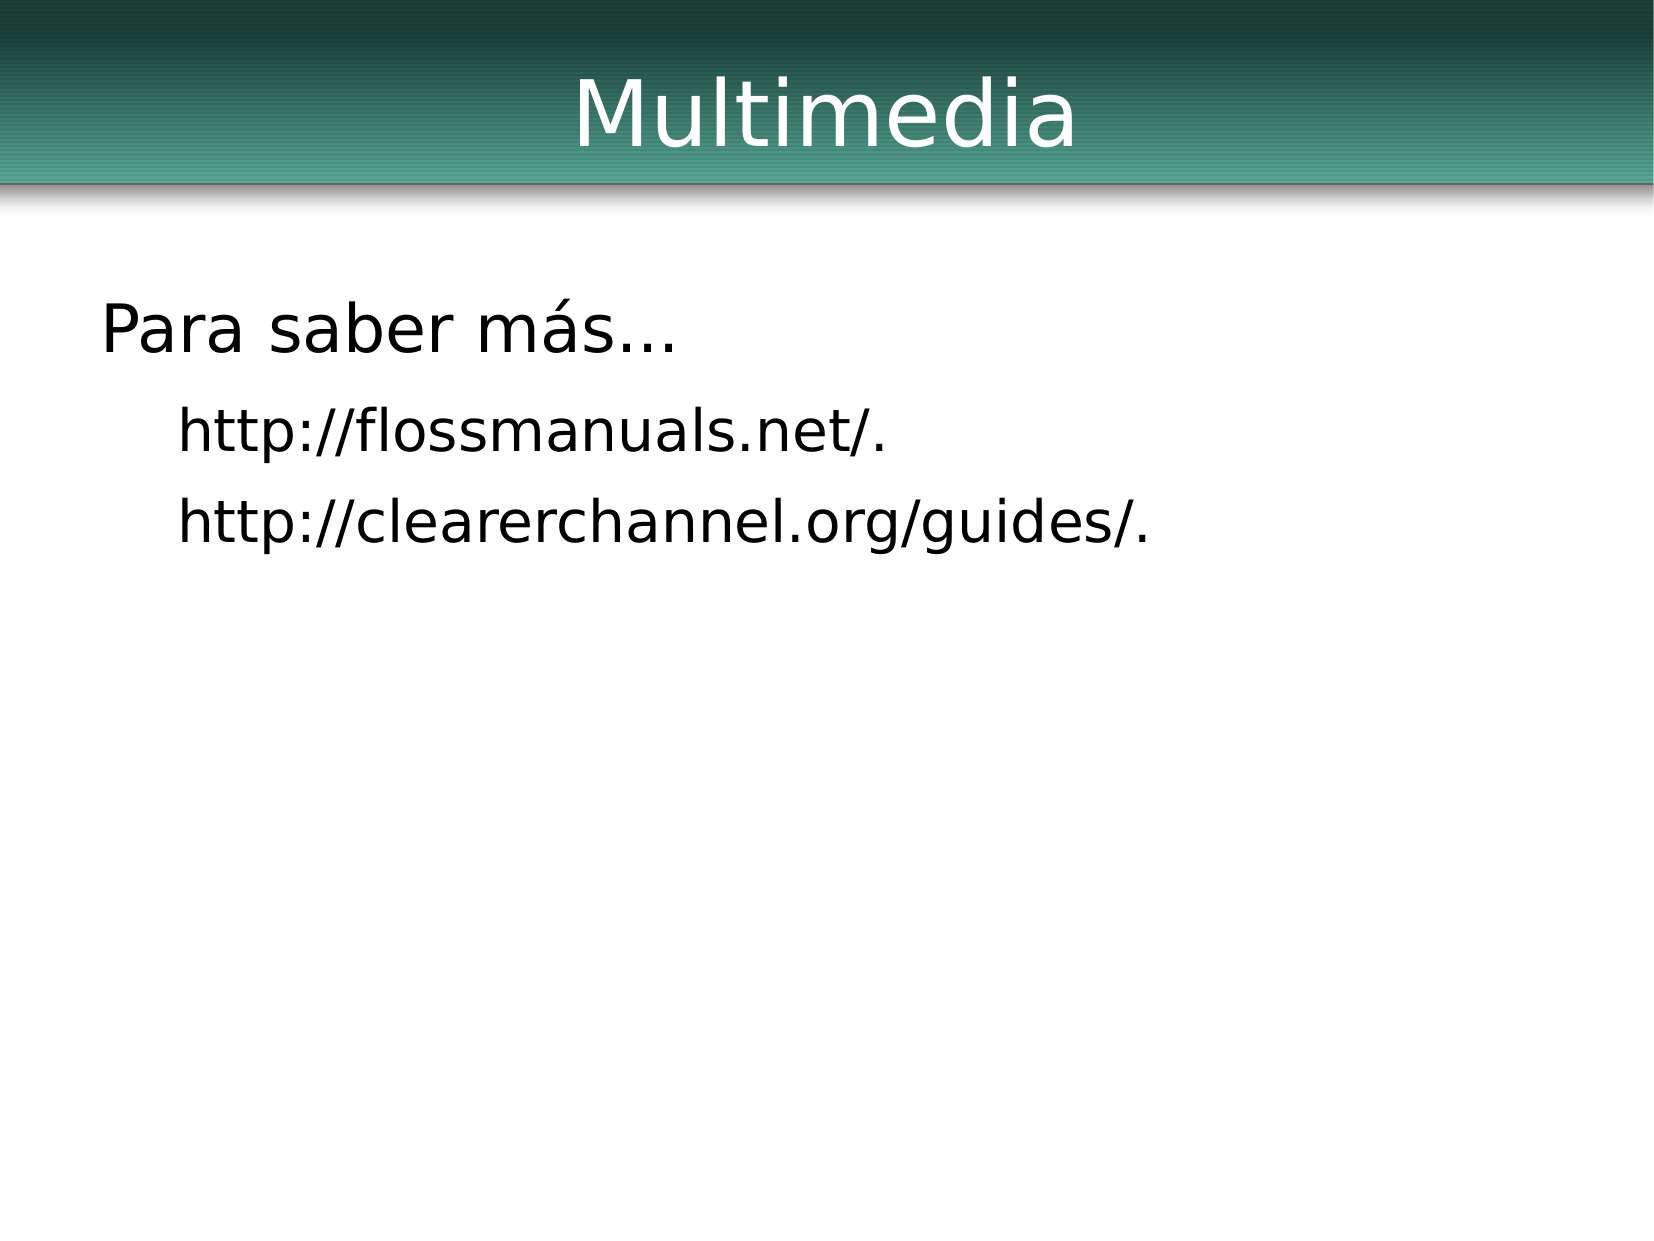

# Multimedia
Para saber más...
http://flossmanuals.net/.
http://clearerchannel.org/guides/.